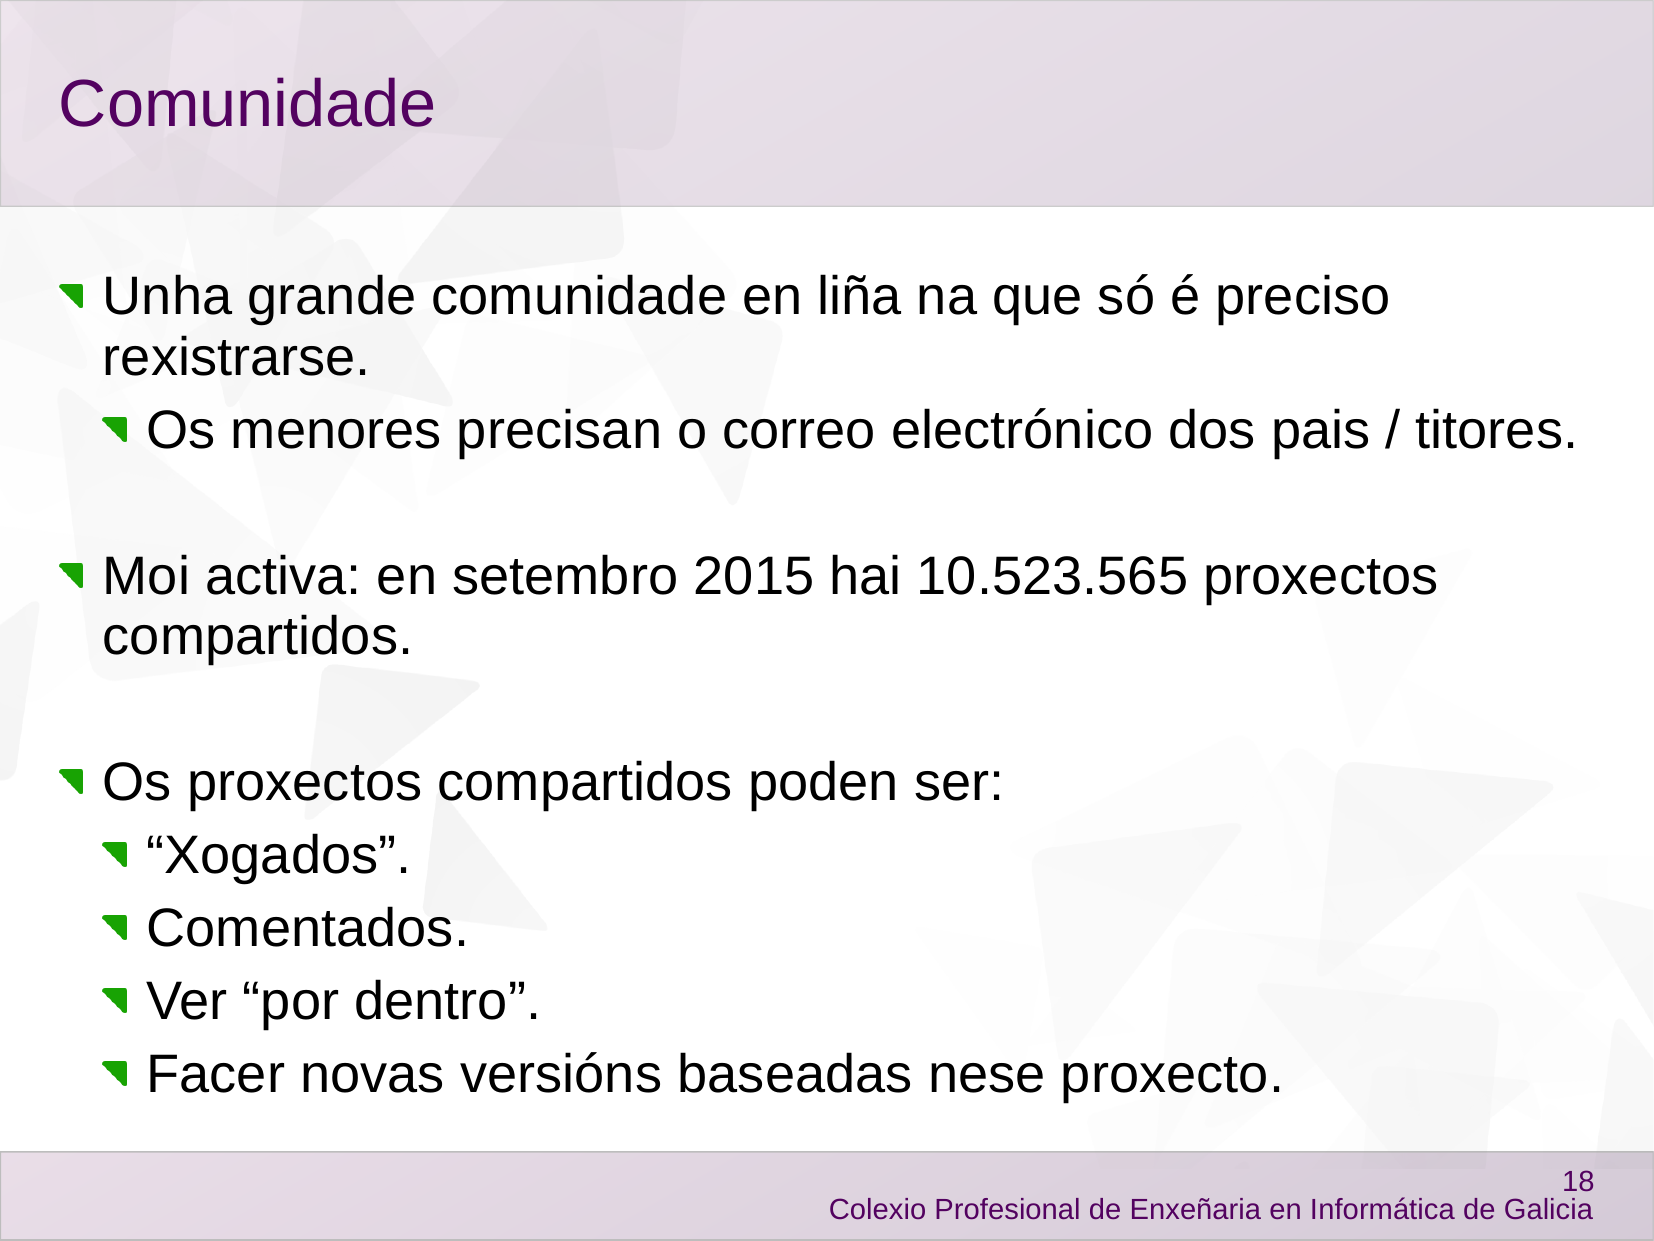

# Comunidade
Unha grande comunidade en liña na que só é preciso rexistrarse.
Os menores precisan o correo electrónico dos pais / titores.
Moi activa: en setembro 2015 hai 10.523.565 proxectos compartidos.
Os proxectos compartidos poden ser:
“Xogados”.
Comentados.
Ver “por dentro”.
Facer novas versións baseadas nese proxecto.
18
Colexio Profesional de Enxeñaria en Informática de Galicia